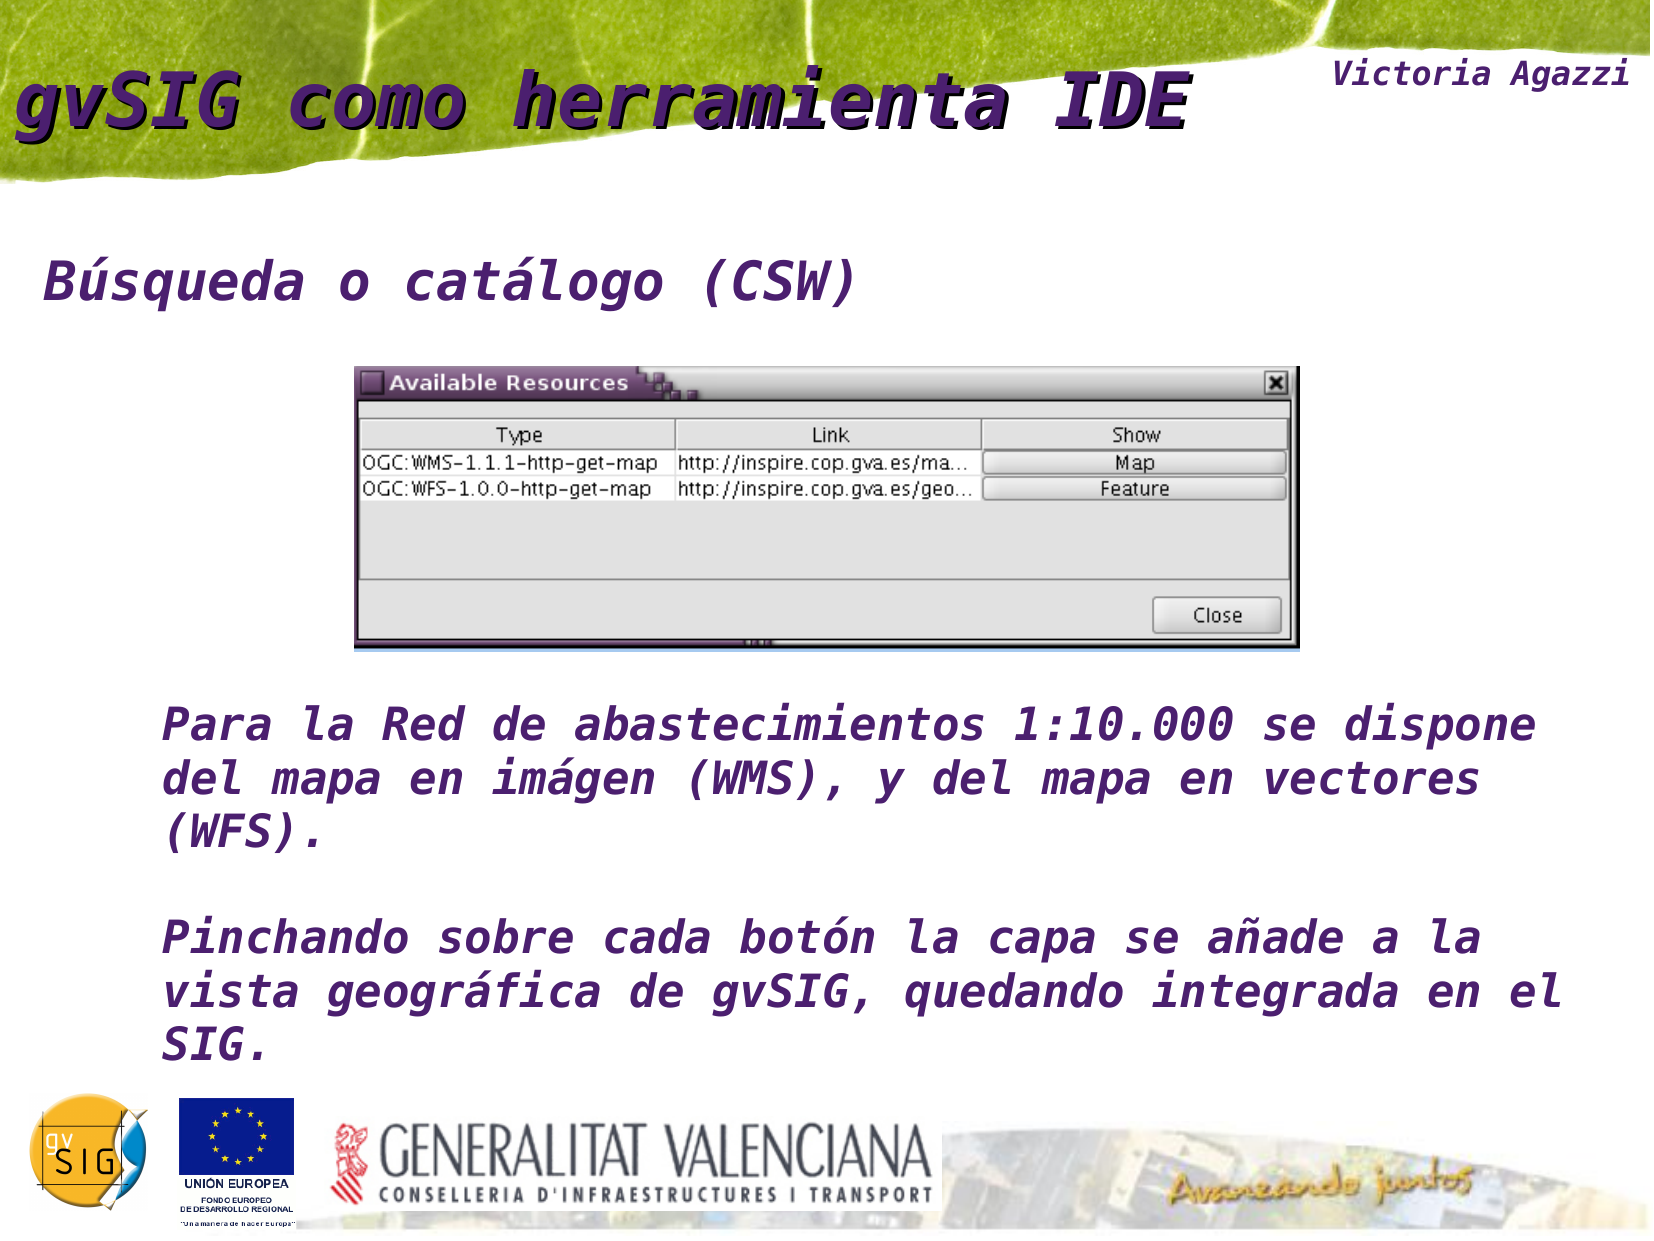

gvSIG como herramienta IDE
Victoria Agazzi
Búsqueda o catálogo (CSW)
Para la Red de abastecimientos 1:10.000 se dispone del mapa en imágen (WMS), y del mapa en vectores (WFS).
Pinchando sobre cada botón la capa se añade a la vista geográfica de gvSIG, quedando integrada en el SIG.